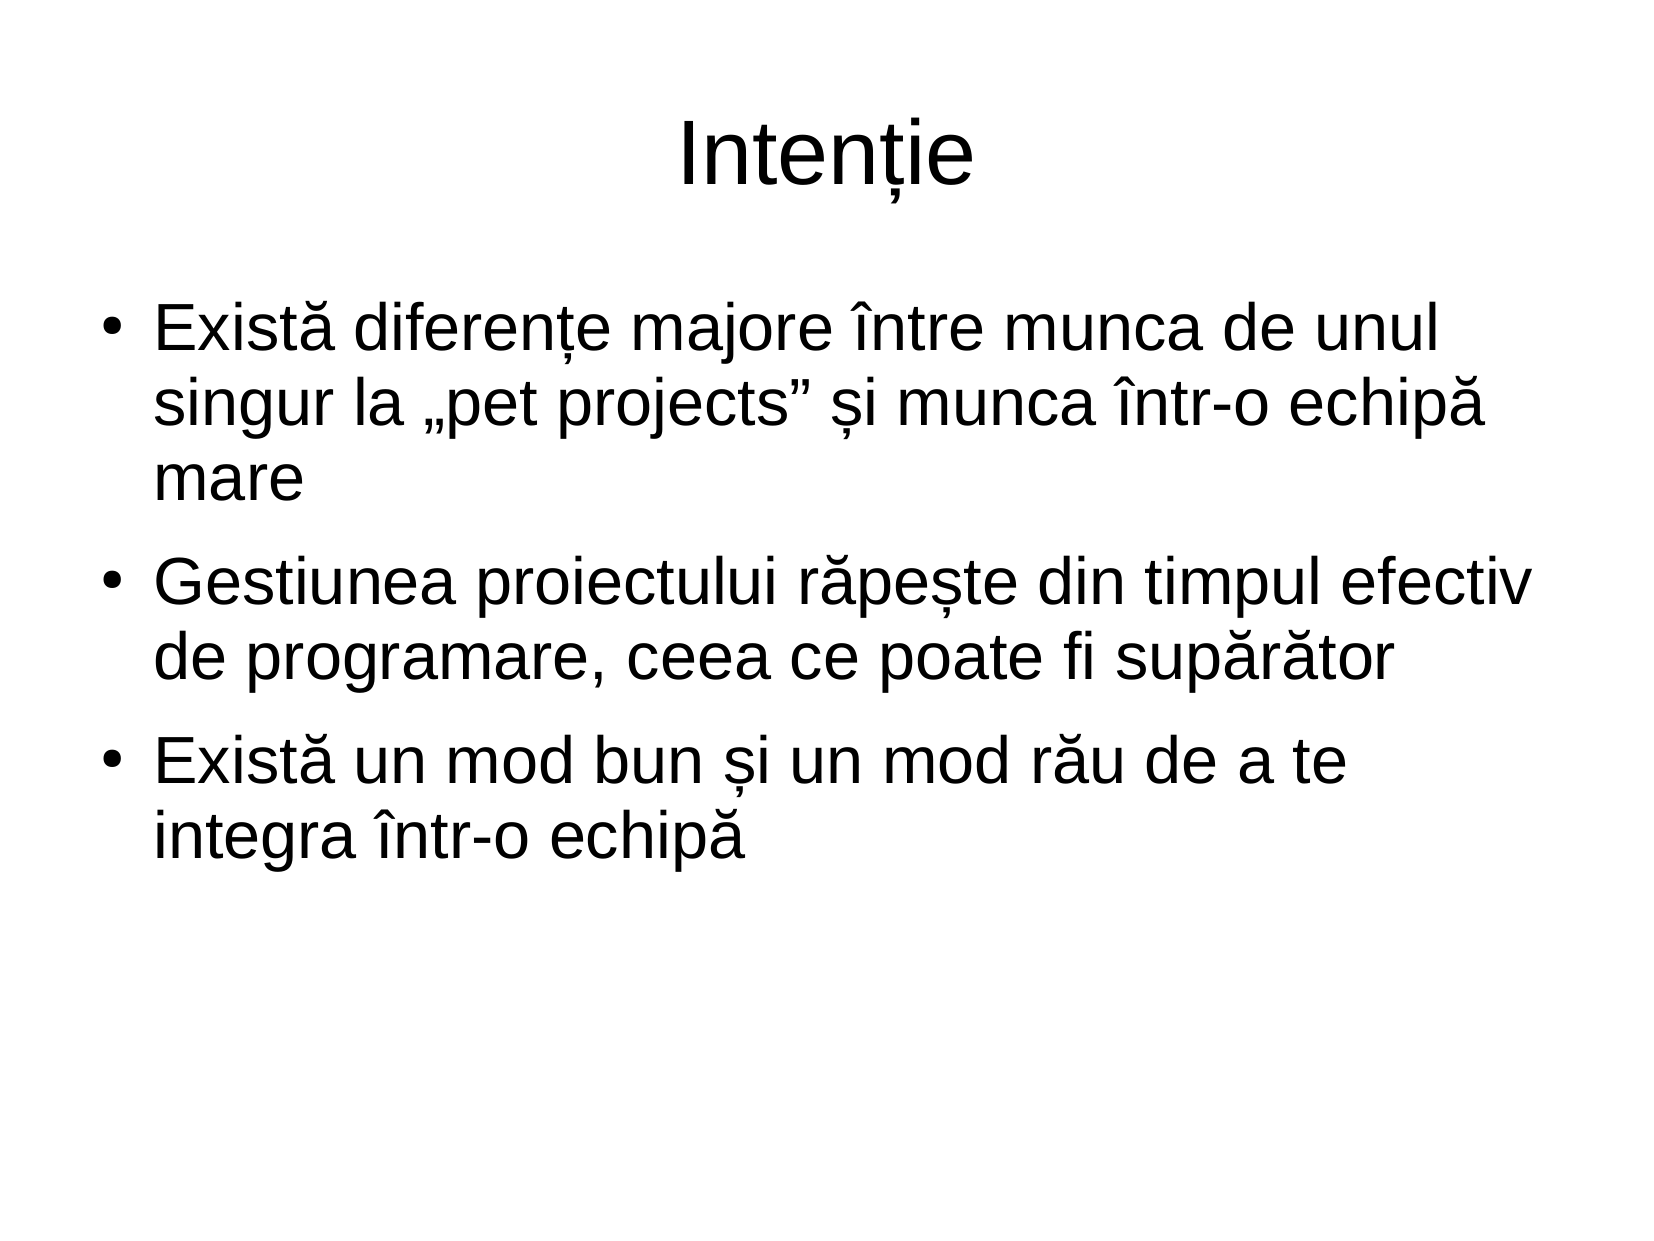

# Intenție
Există diferențe majore între munca de unul singur la „pet projects” și munca într-o echipă mare
Gestiunea proiectului răpește din timpul efectiv de programare, ceea ce poate fi supărător
Există un mod bun și un mod rău de a te integra într-o echipă